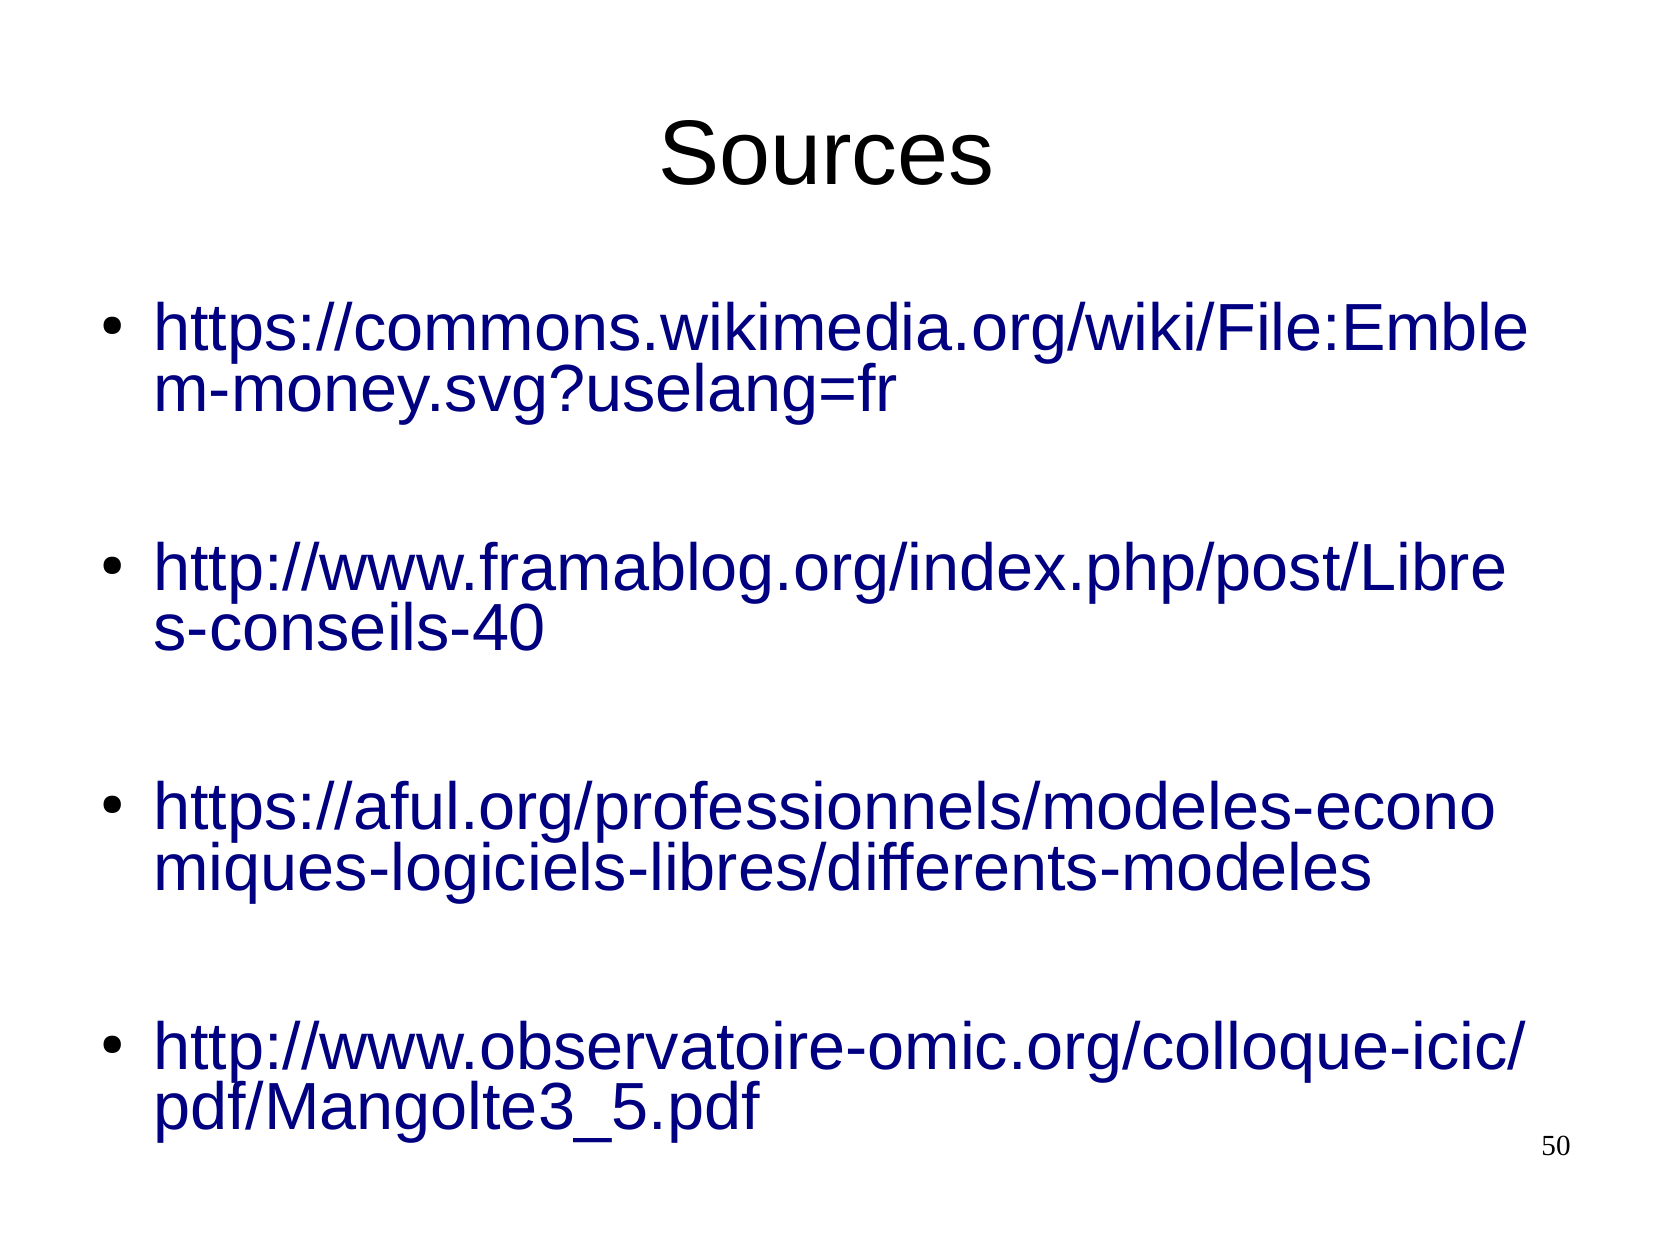

# Sources
https://commons.wikimedia.org/wiki/File:Emblem-money.svg?uselang=fr
http://www.framablog.org/index.php/post/Libres-conseils-40
https://aful.org/professionnels/modeles-economiques-logiciels-libres/differents-modeles
http://www.observatoire-omic.org/colloque-icic/pdf/Mangolte3_5.pdf
50